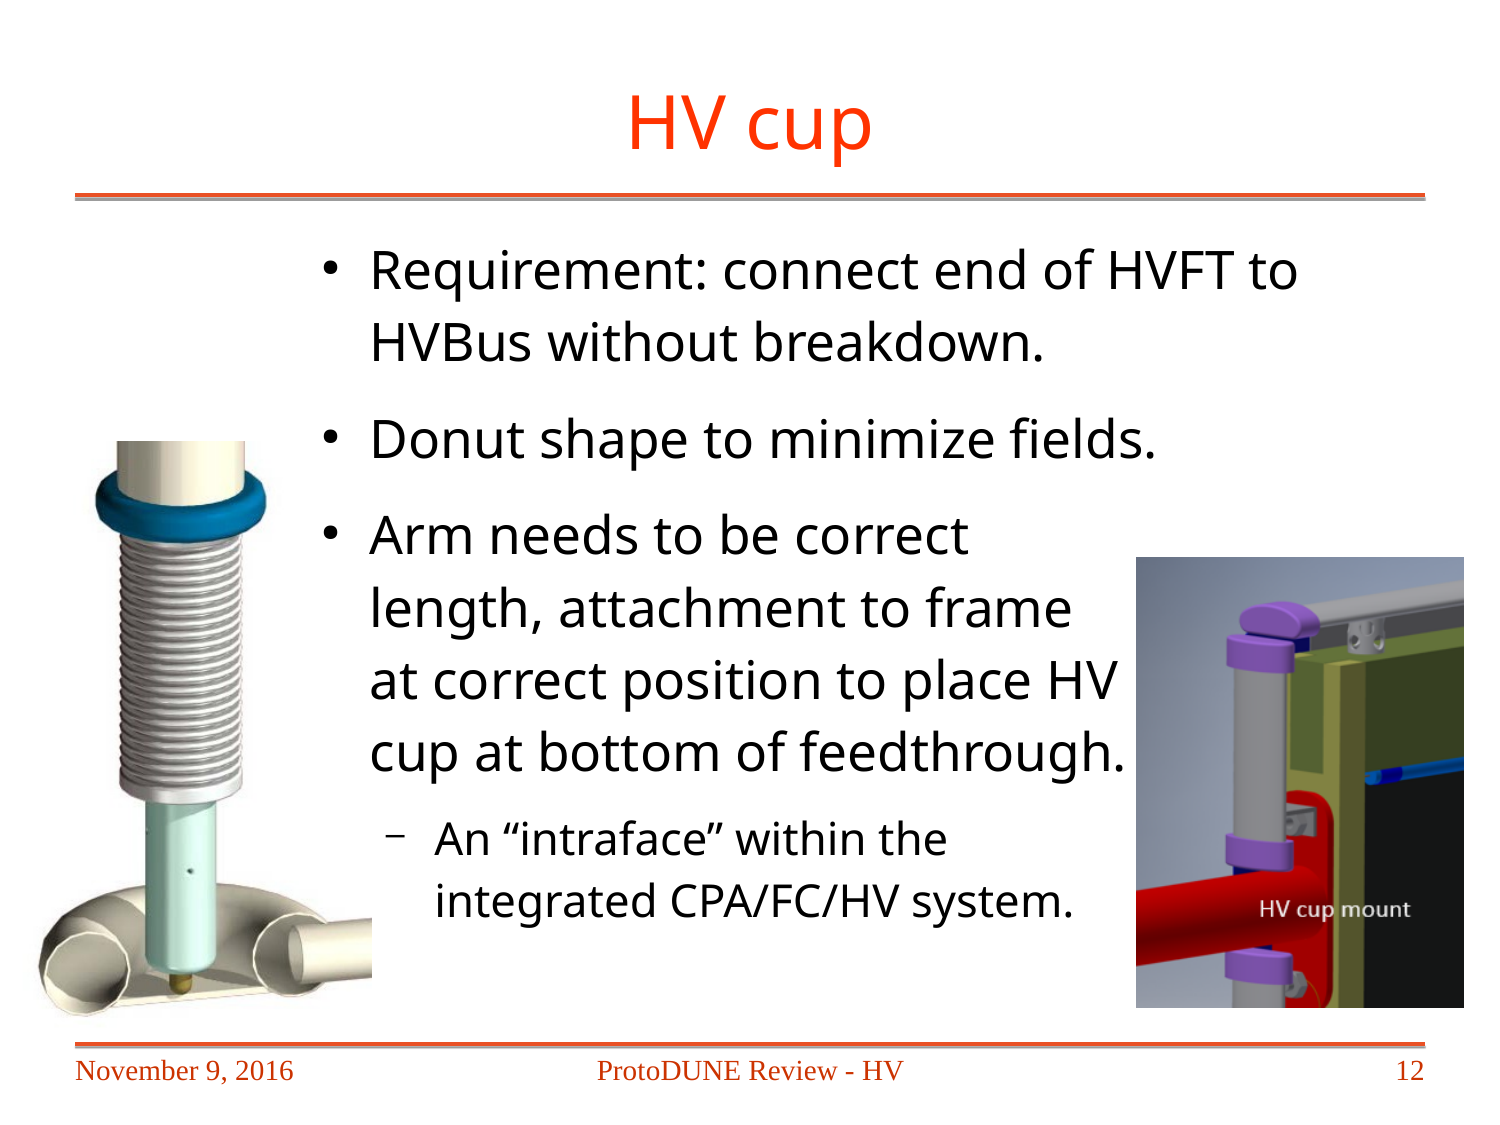

# HV cup
Requirement: connect end of HVFT to HVBus without breakdown.
Donut shape to minimize fields.
Arm needs to be correct length, attachment to frame at correct position to place HV cup at bottom of feedthrough.
An “intraface” within the integrated CPA/FC/HV system.
November 9, 2016
ProtoDUNE Review - HV
12